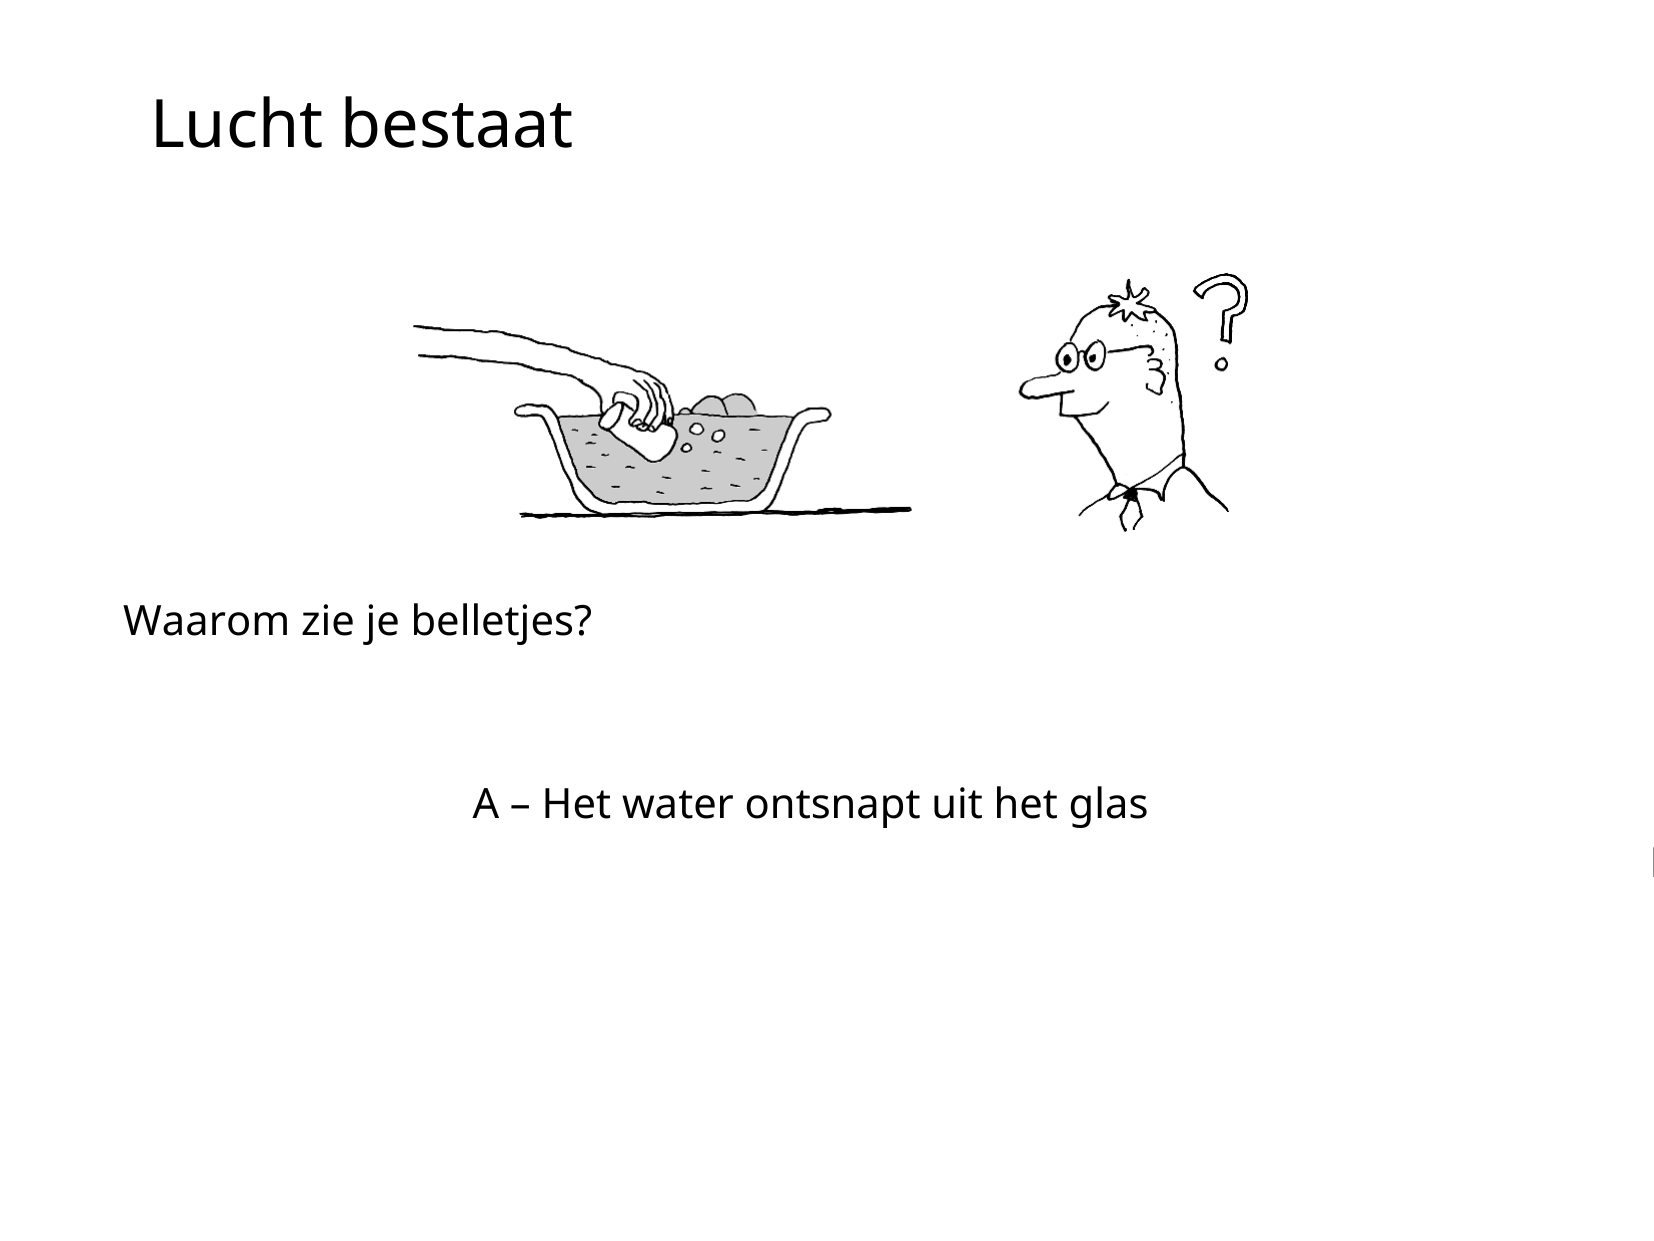

Lucht bestaat
Waarom zie je belletjes?
A – Het water ontsnapt uit het glas
B – Lucht ontsnapt uit het glas